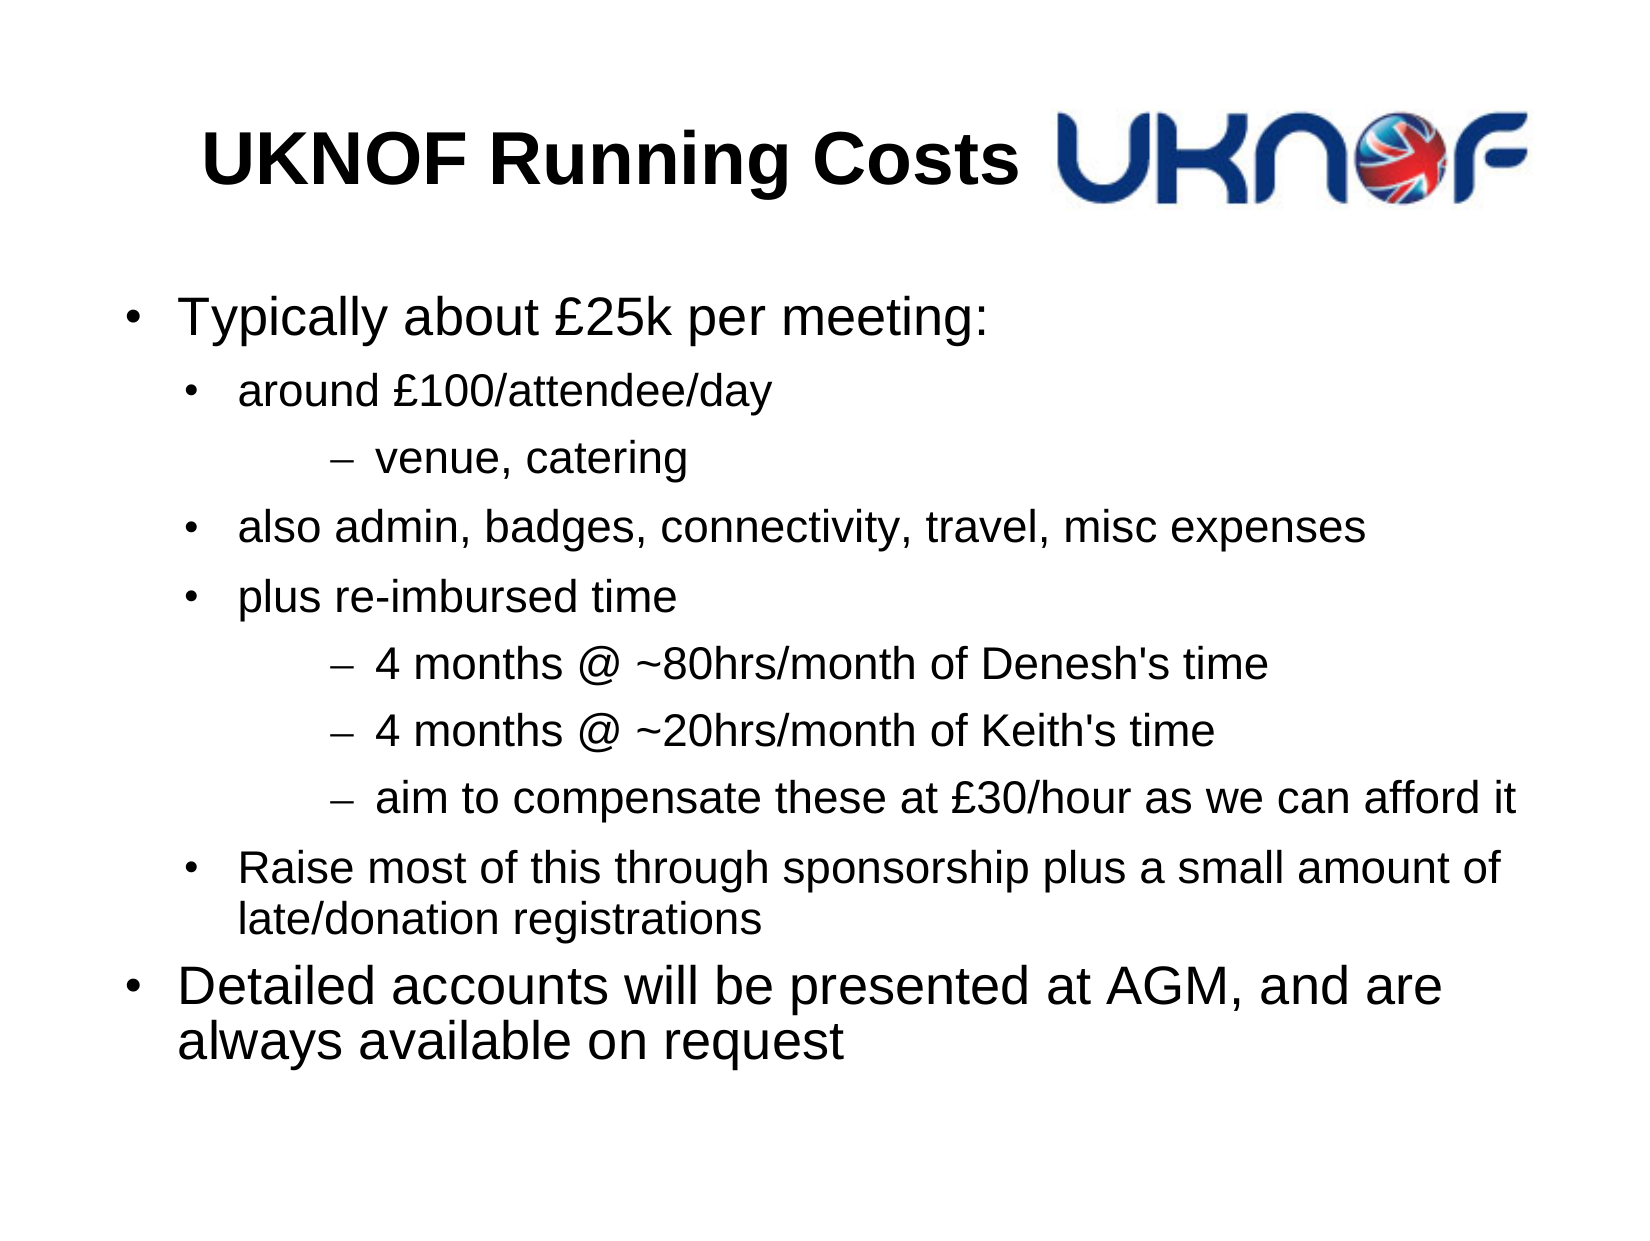

# UKNOF Running Costs
Typically about £25k per meeting:
around £100/attendee/day
venue, catering
also admin, badges, connectivity, travel, misc expenses
plus re-imbursed time
4 months @ ~80hrs/month of Denesh's time
4 months @ ~20hrs/month of Keith's time
aim to compensate these at £30/hour as we can afford it
Raise most of this through sponsorship plus a small amount of late/donation registrations
Detailed accounts will be presented at AGM, and are always available on request